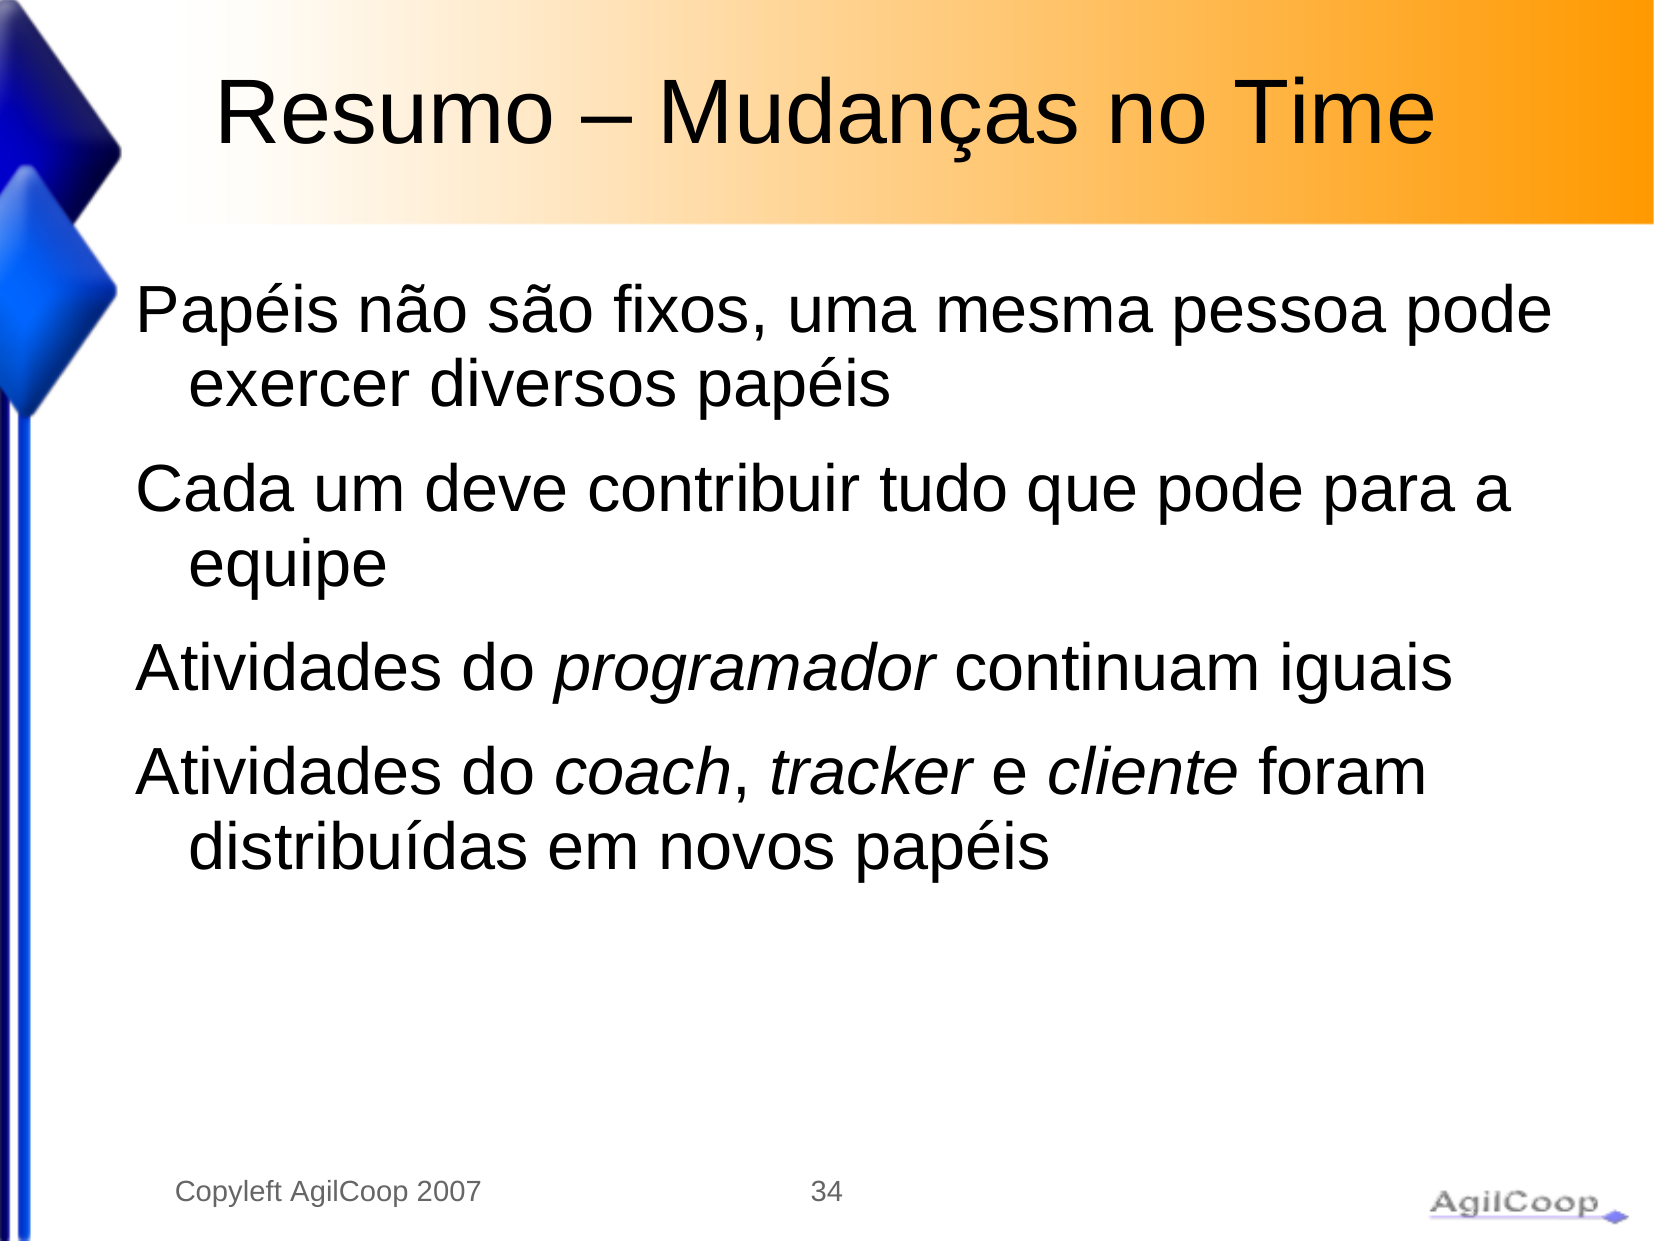

# Resumo – Mudanças no Time
Papéis não são fixos, uma mesma pessoa pode exercer diversos papéis
Cada um deve contribuir tudo que pode para a equipe
Atividades do programador continuam iguais
Atividades do coach, tracker e cliente foram distribuídas em novos papéis
Copyleft AgilCoop 2007
34